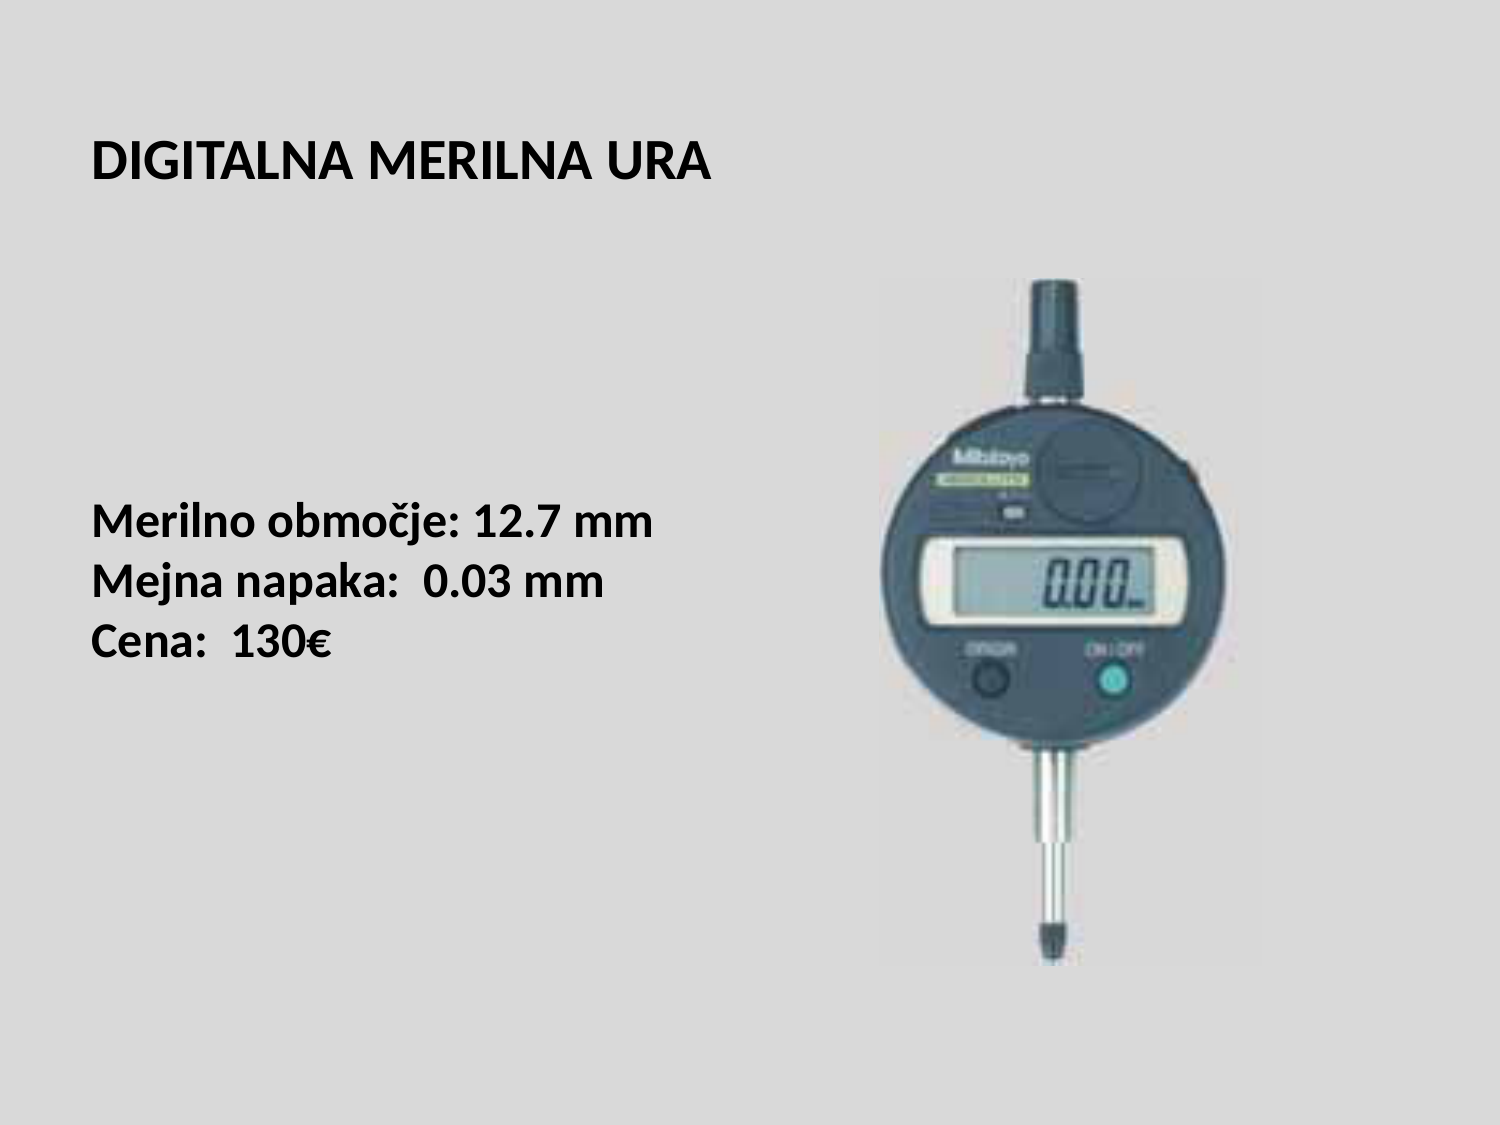

DIGITALNA MERILNA URA
Merilno območje: 12.7 mm
Mejna napaka: 0.03 mm
Cena: 130€